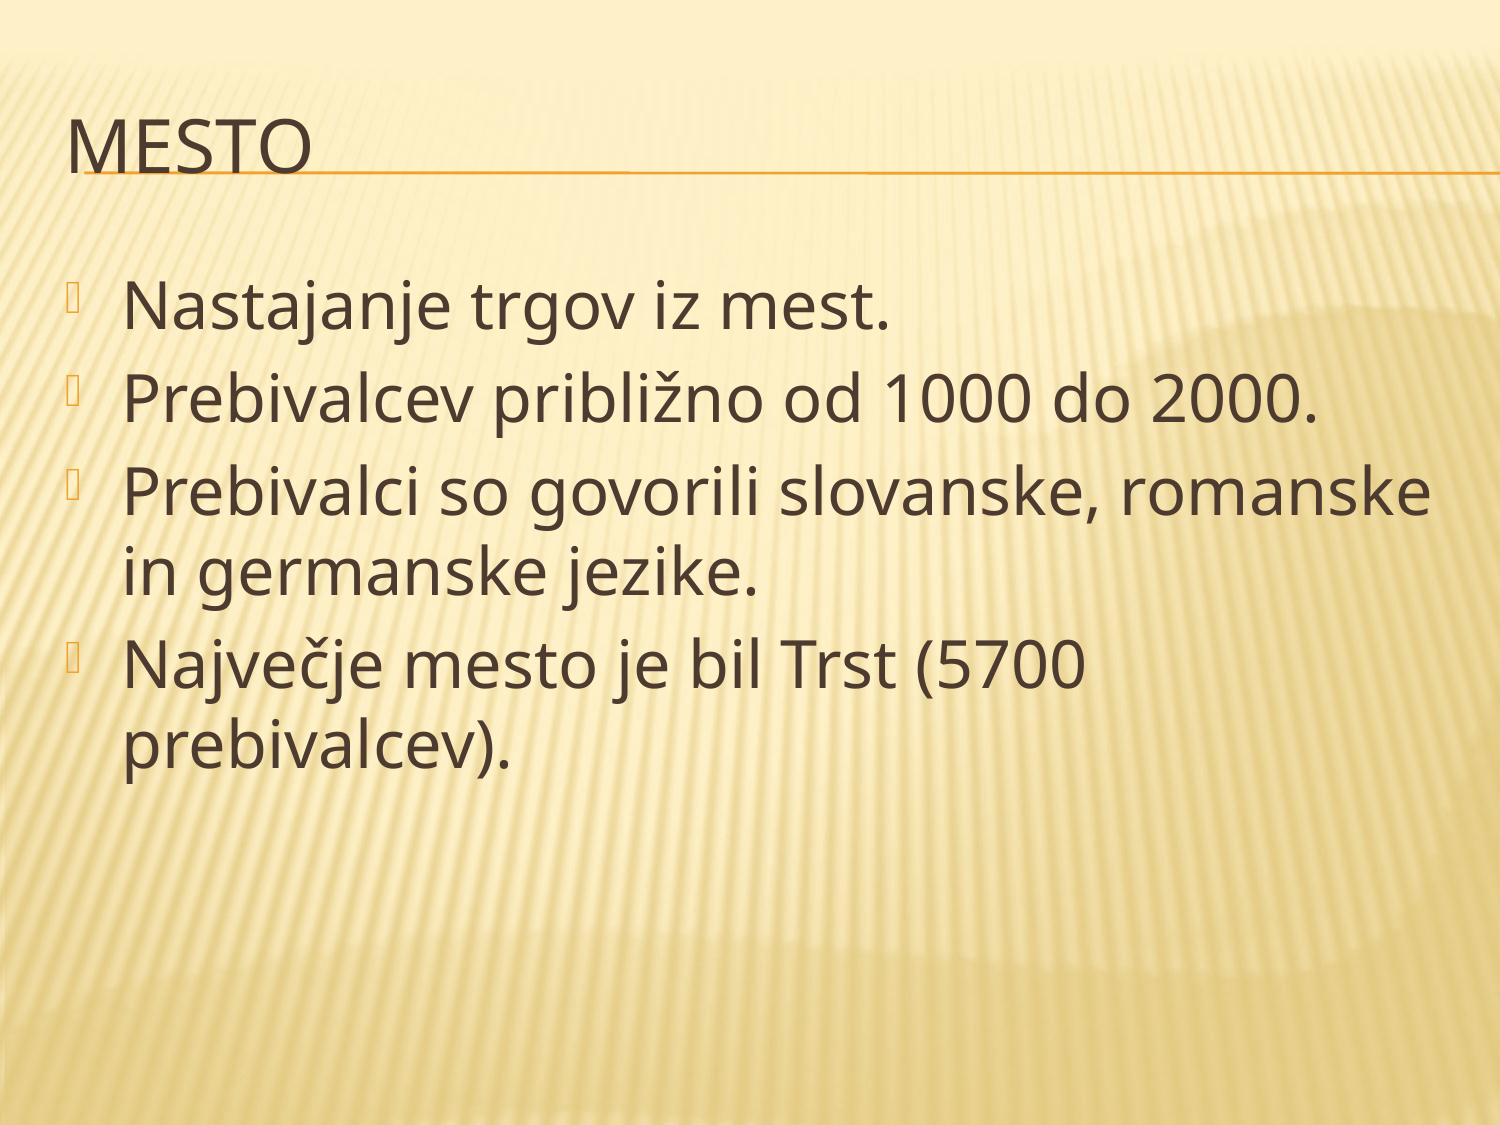

# mesto
Nastajanje trgov iz mest.
Prebivalcev približno od 1000 do 2000.
Prebivalci so govorili slovanske, romanske in germanske jezike.
Največje mesto je bil Trst (5700 prebivalcev).